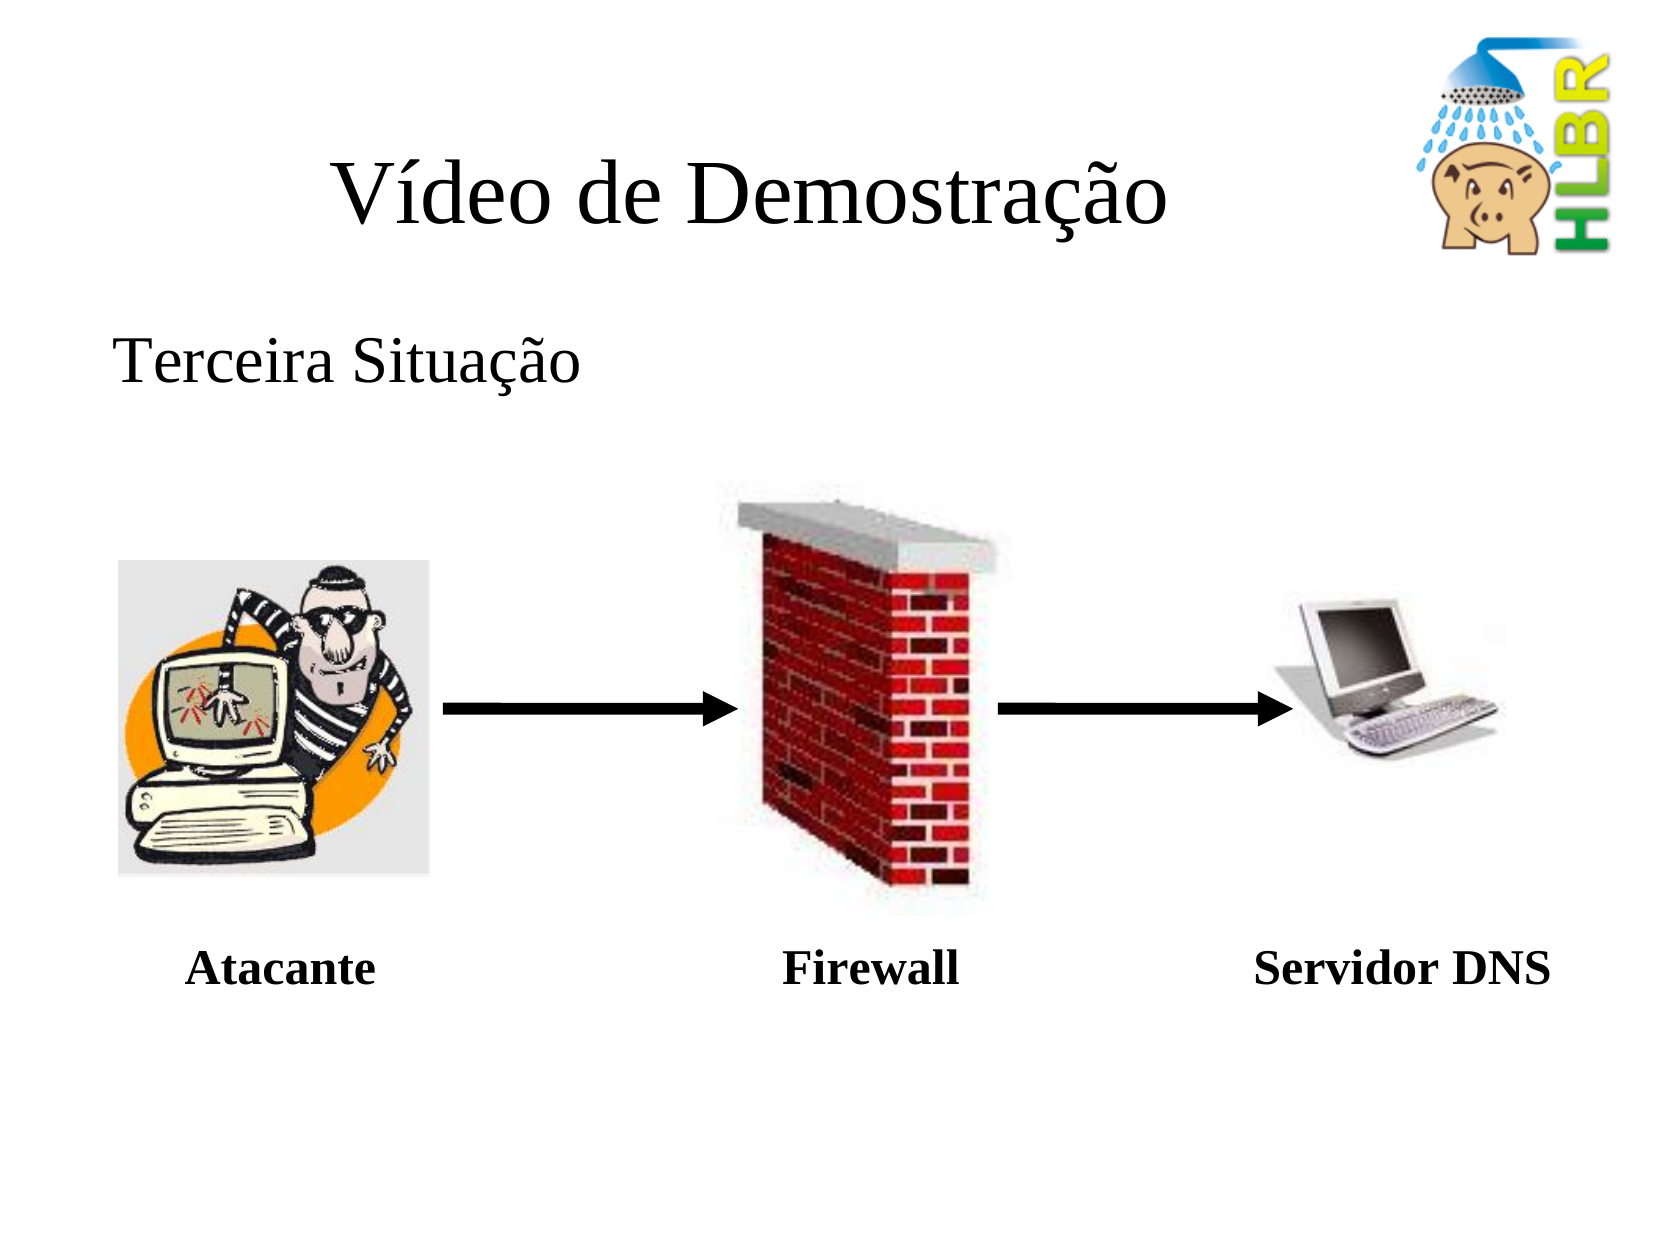

# Vídeo de Demostração
Terceira Situação
Atacante
Firewall
Servidor DNS